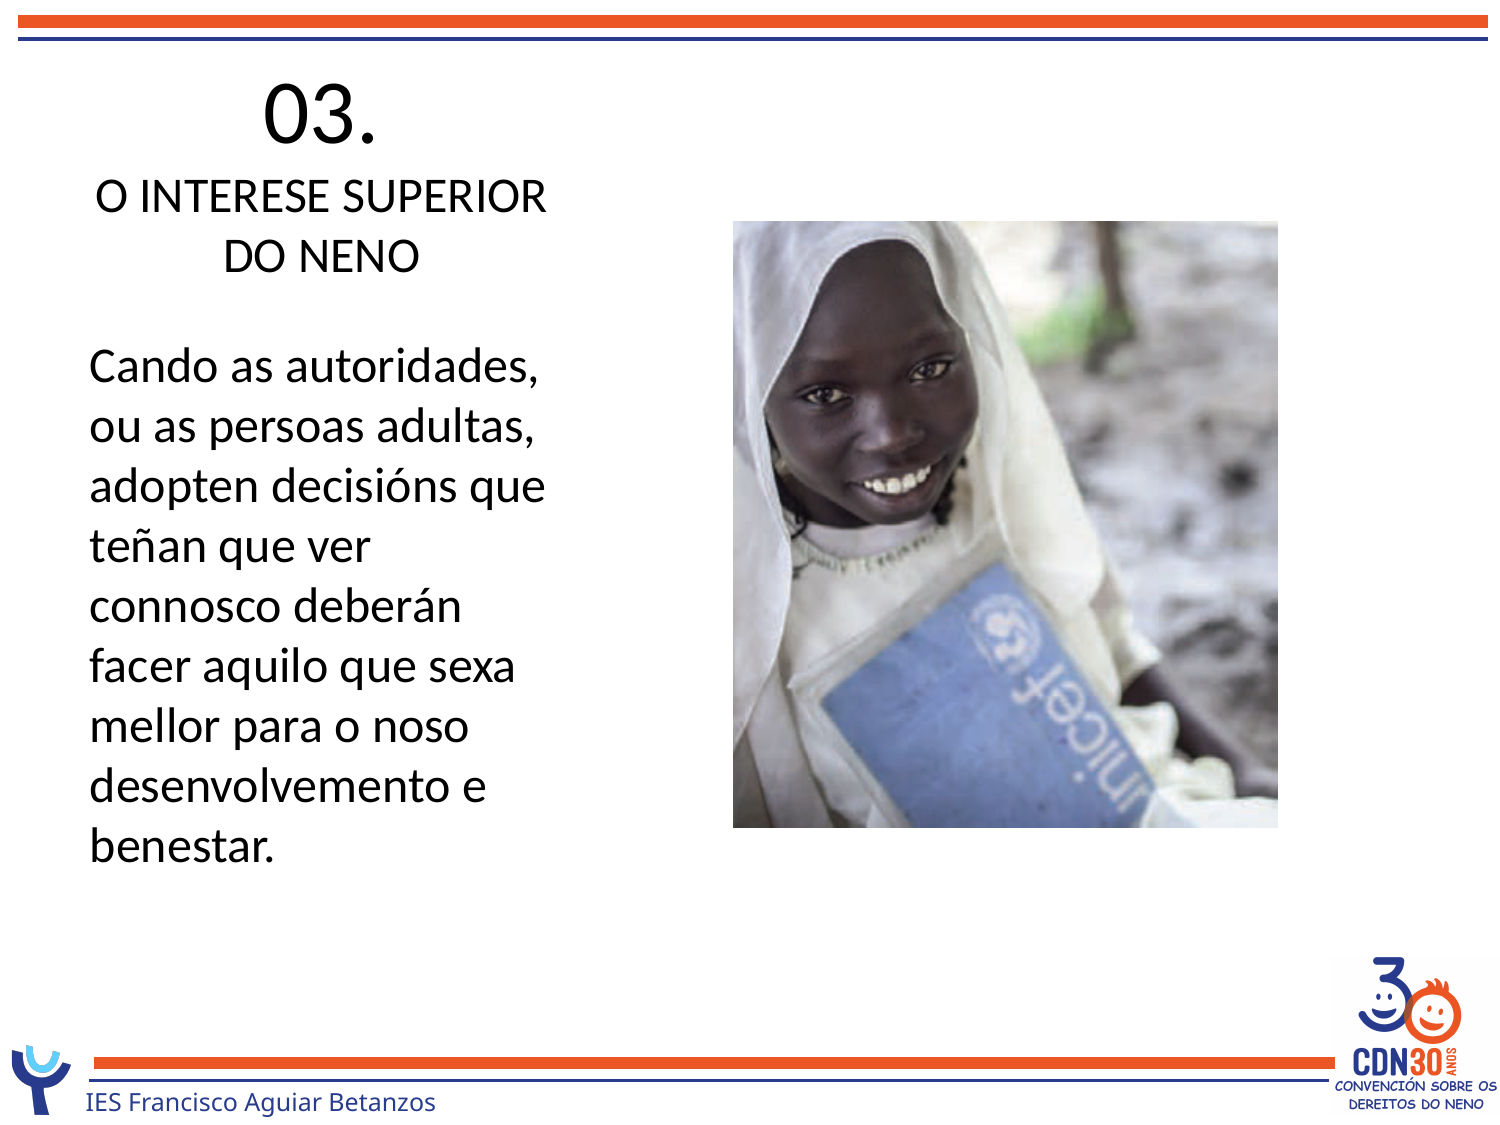

# 03. O INTERESE SUPERIOR DO NENO
Cando as autoridades, ou as persoas adultas, adopten decisións que teñan que ver connosco deberán facer aquilo que sexa mellor para o noso desenvolvemento e benestar.